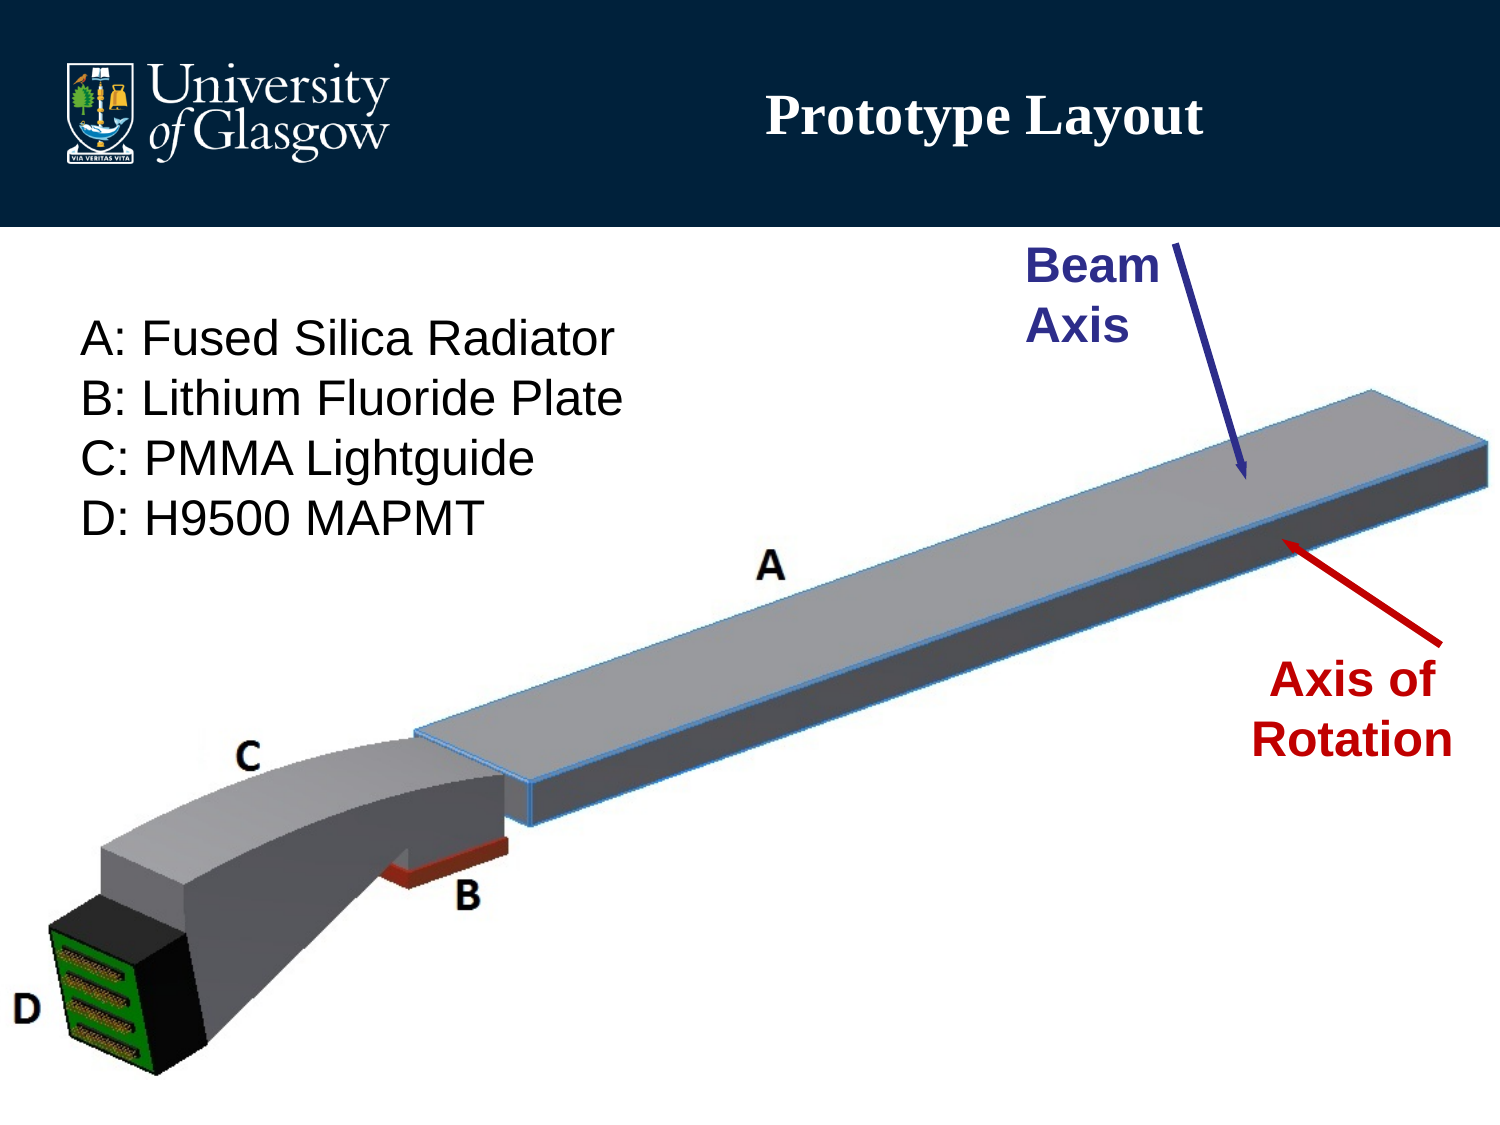

# Prototype Layout
Beam
Axis
A: Fused Silica Radiator
B: Lithium Fluoride Plate
C: PMMA Lightguide
D: H9500 MAPMT
Axis of Rotation